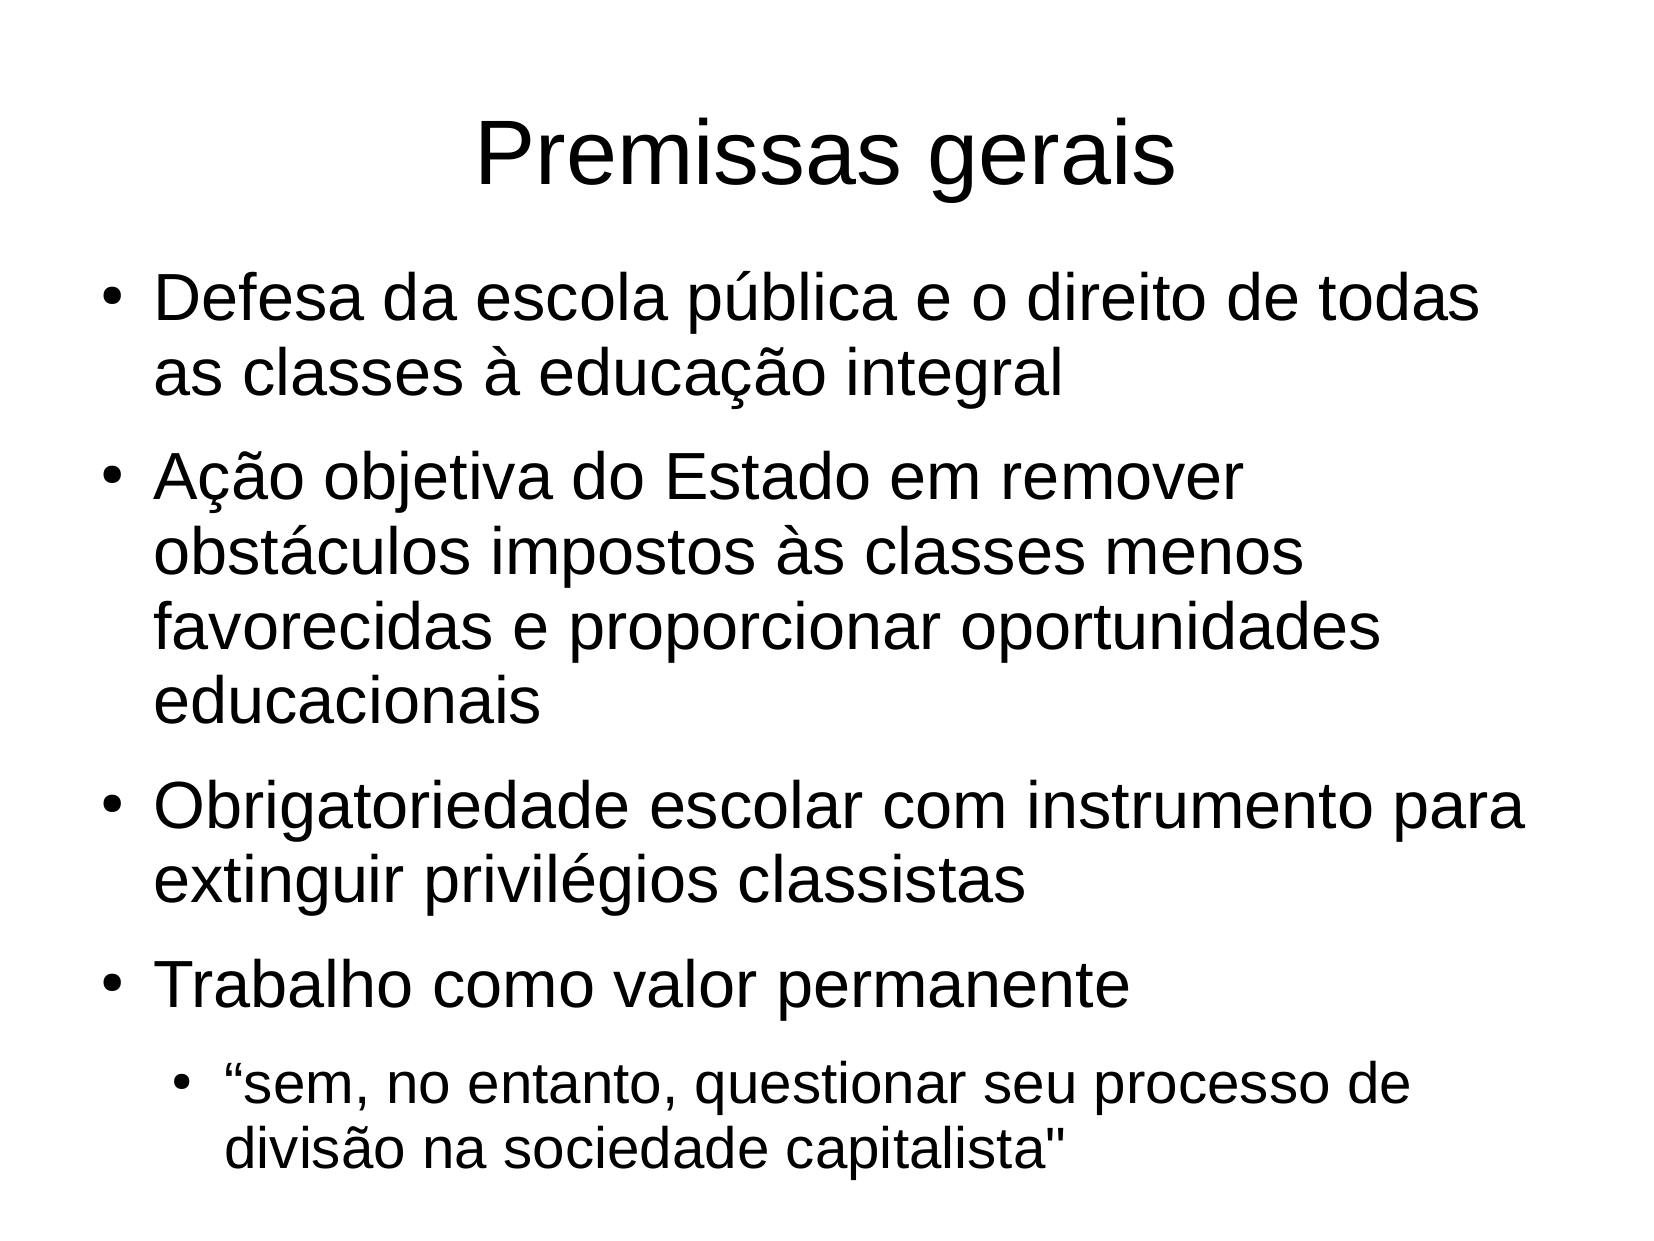

# Premissas gerais
Defesa da escola pública e o direito de todas as classes à educação integral
Ação objetiva do Estado em remover obstáculos impostos às classes menos favorecidas e proporcionar oportunidades educacionais
Obrigatoriedade escolar com instrumento para extinguir privilégios classistas
Trabalho como valor permanente
“sem, no entanto, questionar seu processo de divisão na sociedade capitalista"